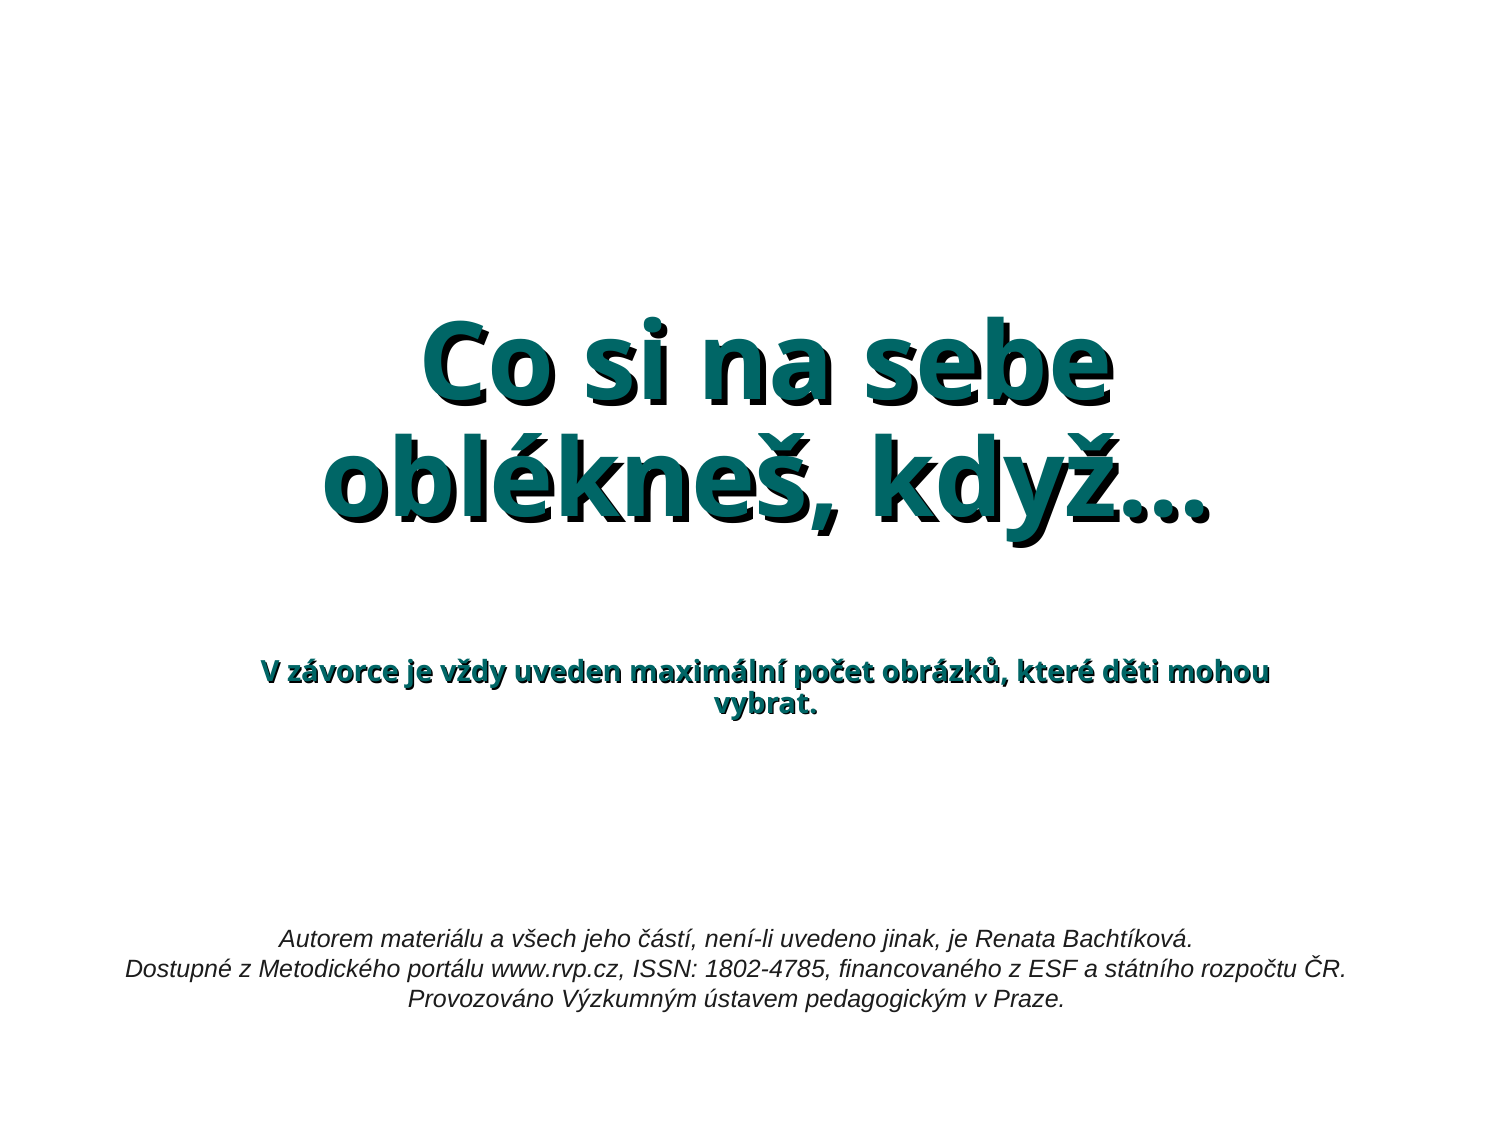

# Co si na sebe oblékneš, když… V závorce je vždy uveden maximální počet obrázků, které děti mohou vybrat.
Autorem materiálu a všech jeho částí, není-li uvedeno jinak, je Renata Bachtíková.
Dostupné z Metodického portálu www.rvp.cz, ISSN: 1802-4785, financovaného z ESF a státního rozpočtu ČR.
Provozováno Výzkumným ústavem pedagogickým v Praze.